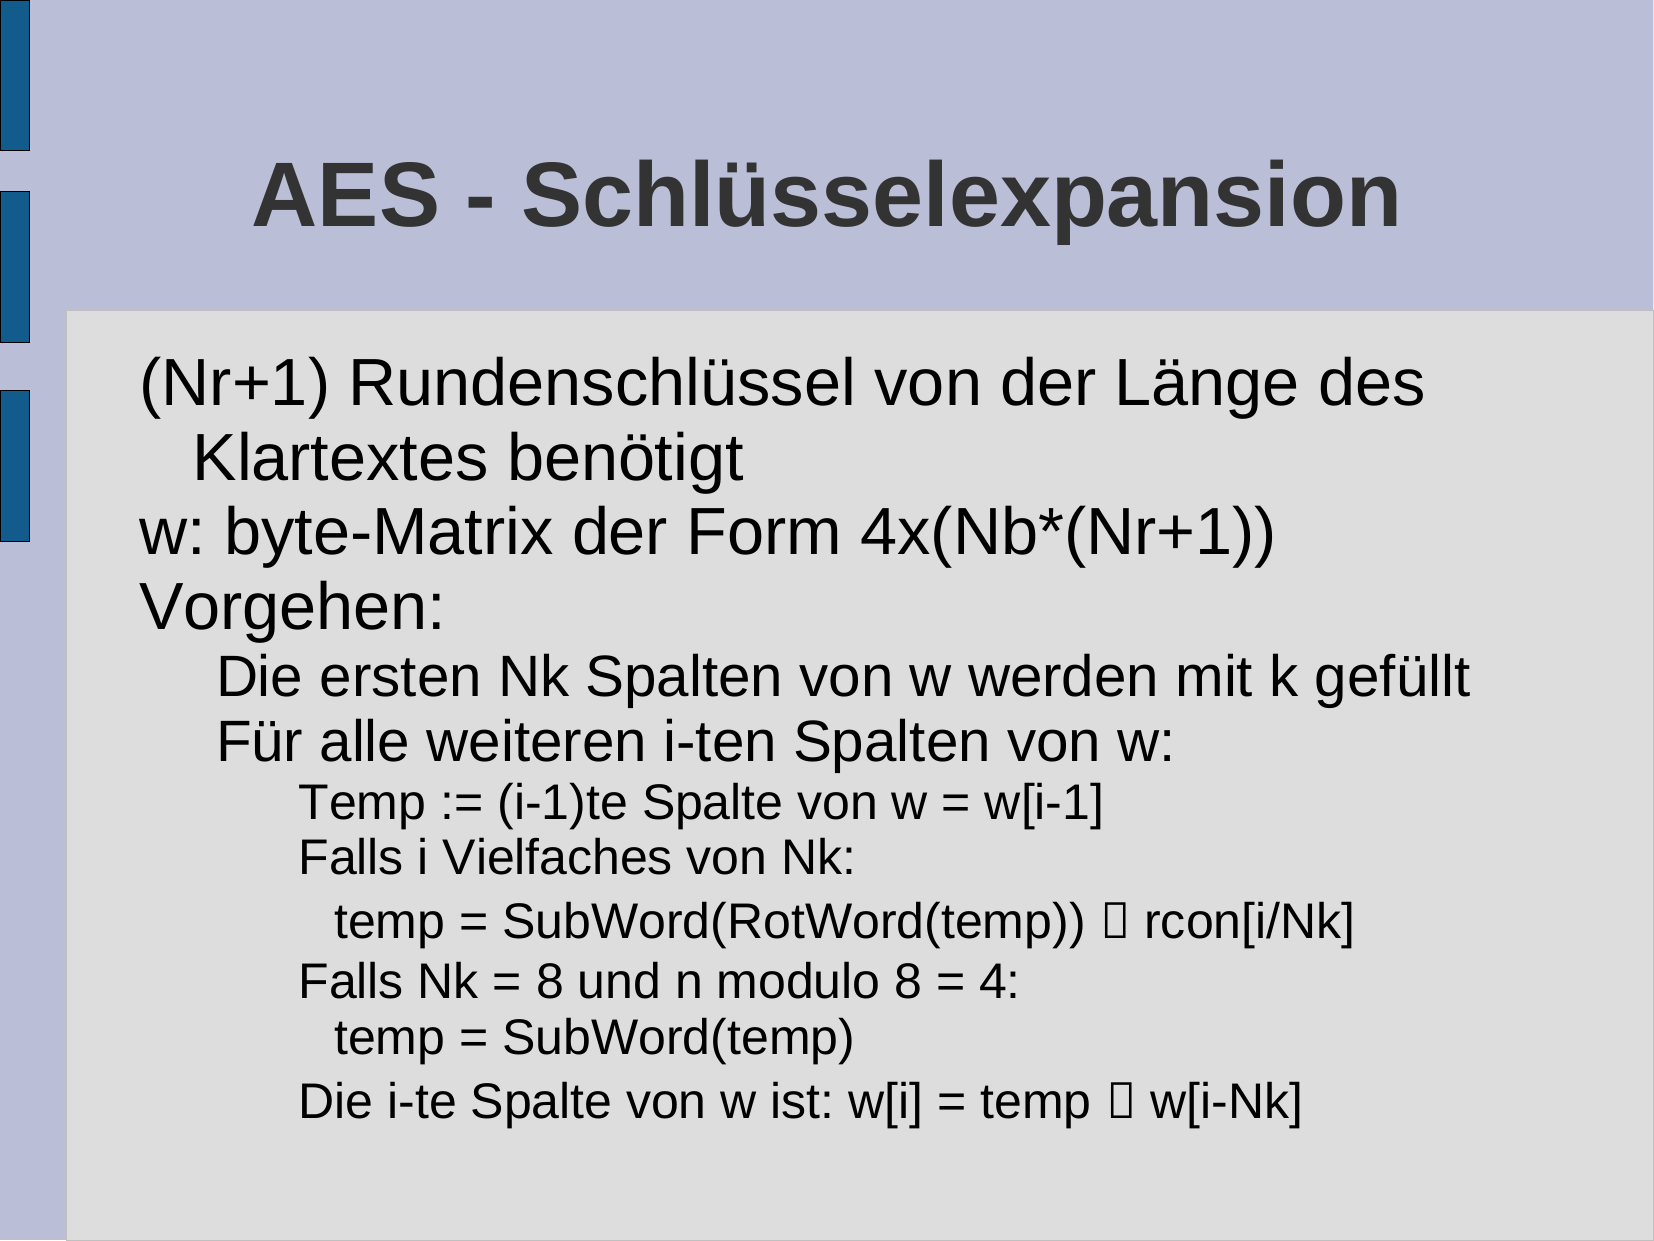

# AES - Schlüsselexpansion
(Nr+1) Rundenschlüssel von der Länge des Klartextes benötigt
w: byte-Matrix der Form 4x(Nb*(Nr+1))
Vorgehen:
Die ersten Nk Spalten von w werden mit k gefüllt
Für alle weiteren i-ten Spalten von w:
Temp := (i-1)te Spalte von w = w[i-1]
Falls i Vielfaches von Nk:
temp = SubWord(RotWord(temp))  rcon[i/Nk]
Falls Nk = 8 und n modulo 8 = 4:
temp = SubWord(temp)
Die i-te Spalte von w ist: w[i] = temp  w[i-Nk]